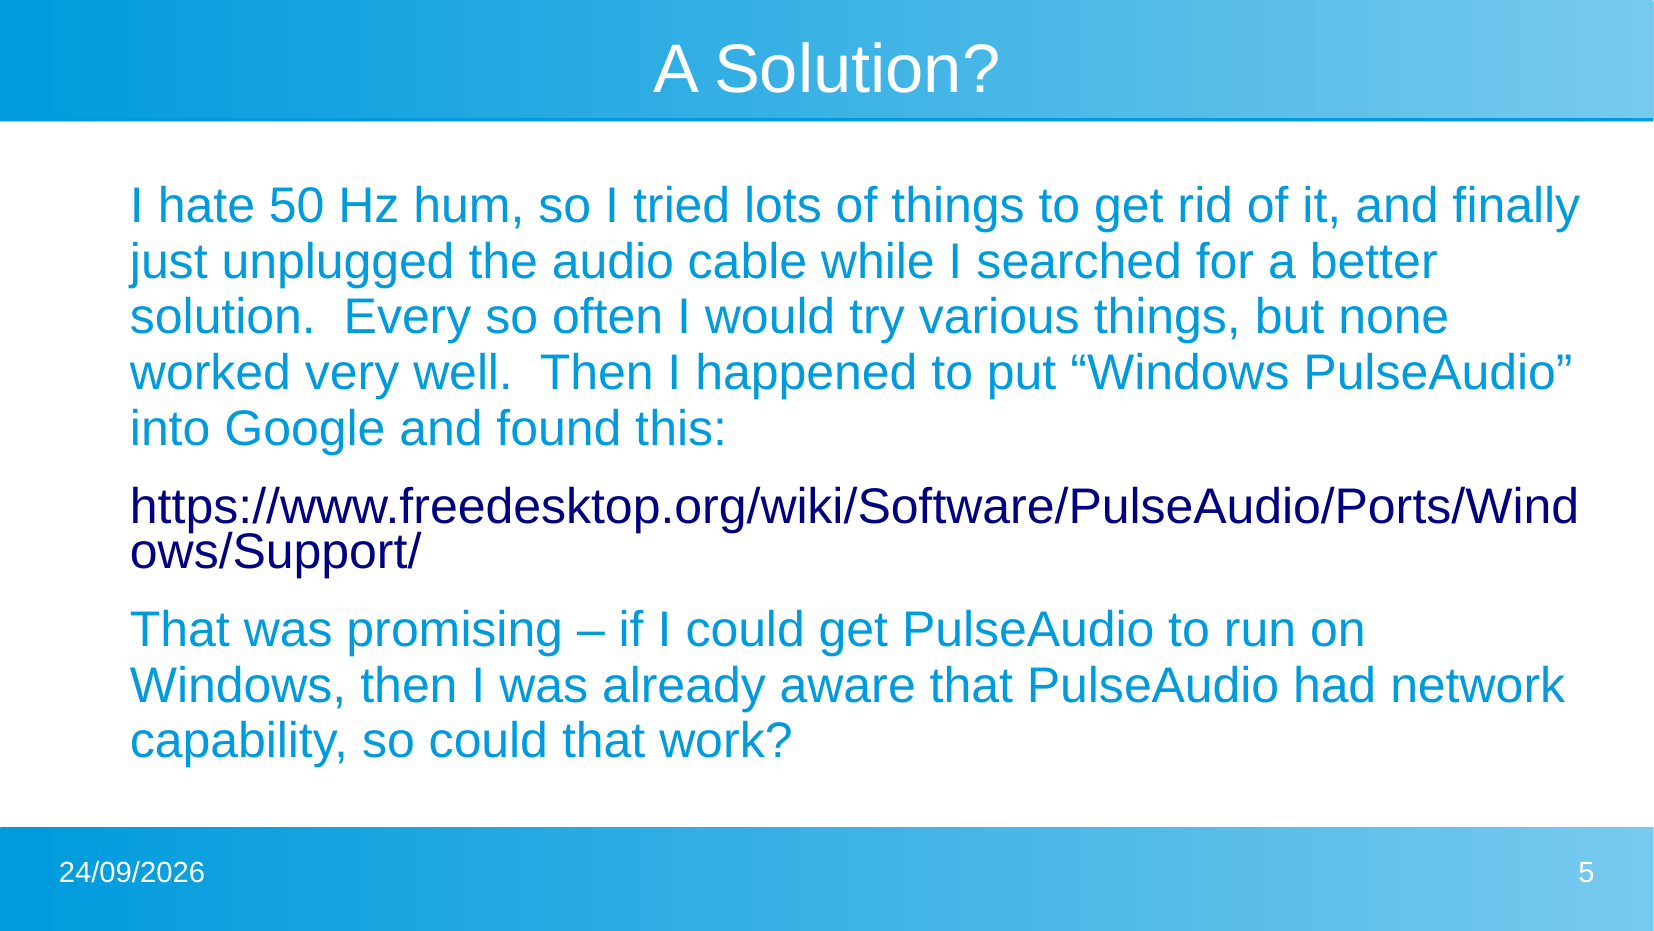

# A Solution?
I hate 50 Hz hum, so I tried lots of things to get rid of it, and finally just unplugged the audio cable while I searched for a better solution. Every so often I would try various things, but none worked very well. Then I happened to put “Windows PulseAudio” into Google and found this:
https://www.freedesktop.org/wiki/Software/PulseAudio/Ports/Windows/Support/
That was promising – if I could get PulseAudio to run on Windows, then I was already aware that PulseAudio had network capability, so could that work?
5